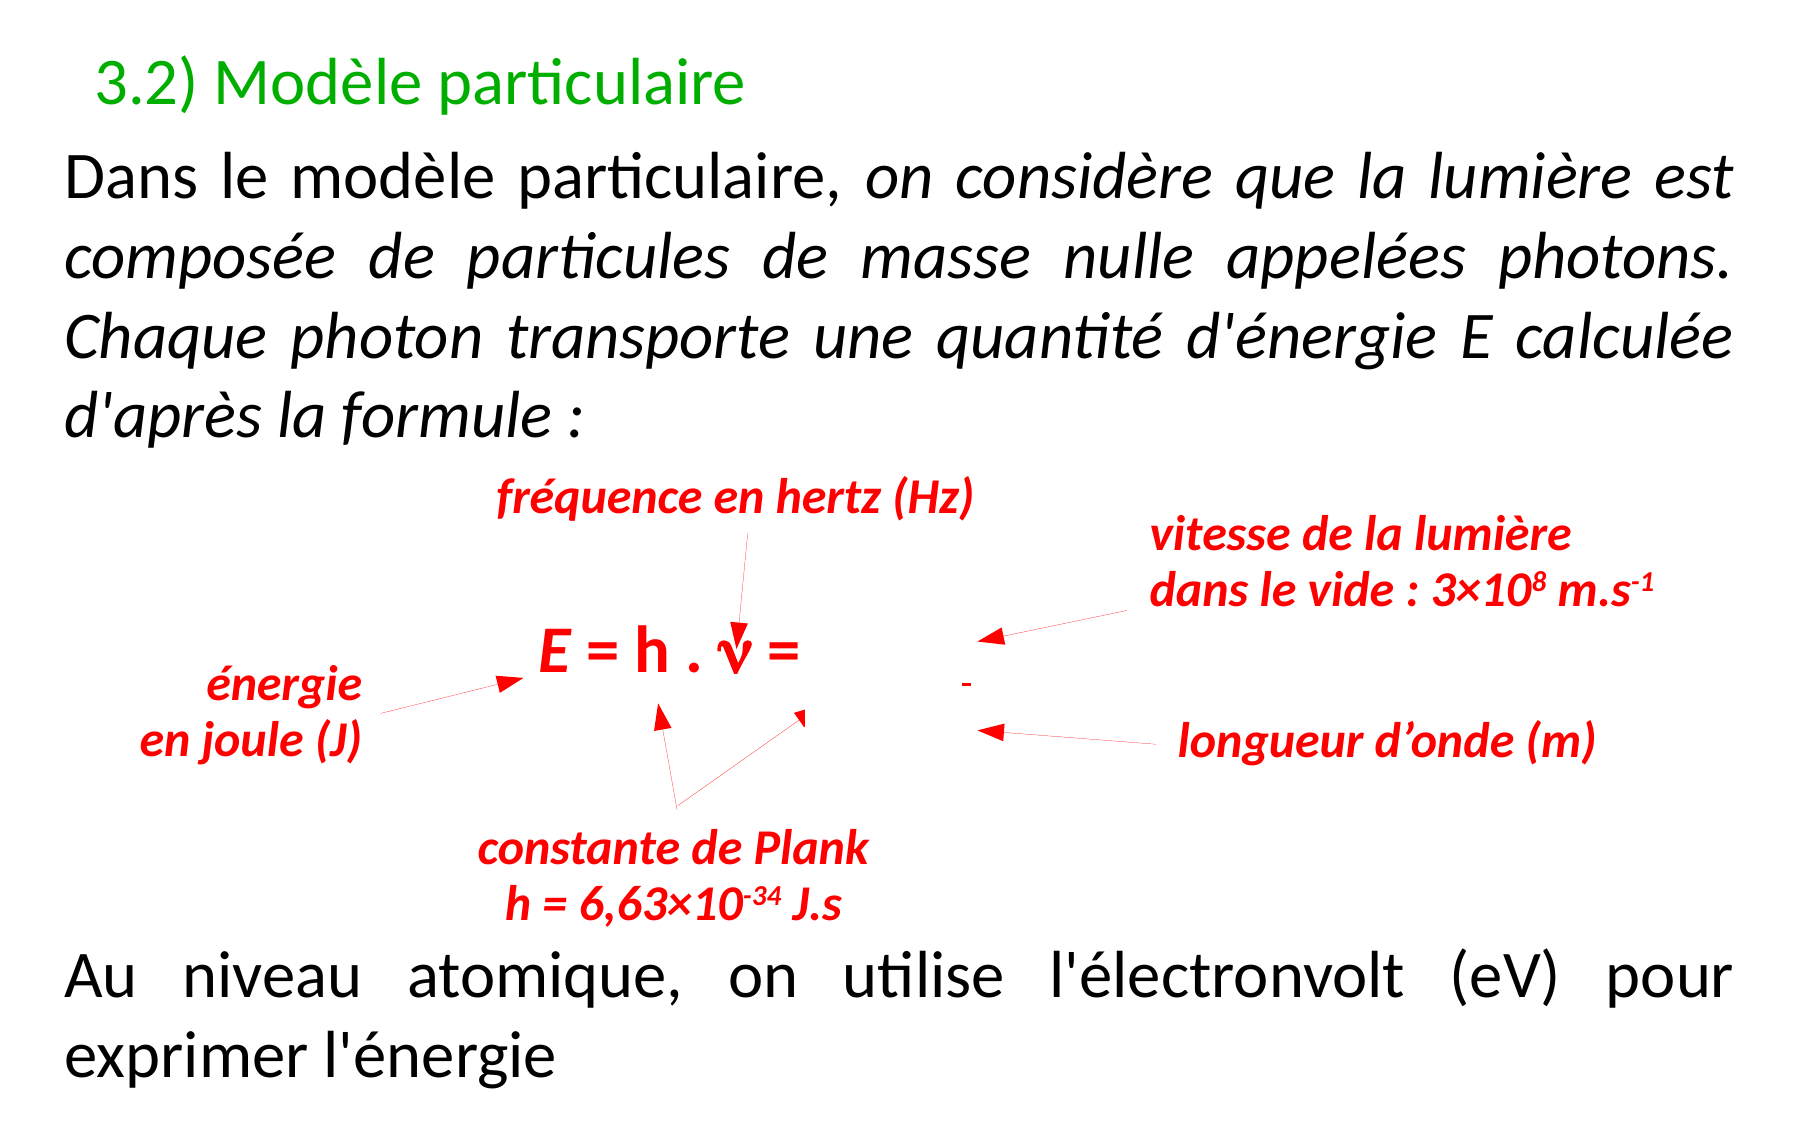

# 3.2) Modèle particulaire
Dans le modèle particulaire, on considère que la lumière est composée de particules de masse nulle appelées photons. Chaque photon transporte une quantité d'énergie E calculée d'après la formule :
Au niveau atomique, on utilise l'électronvolt (eV) pour exprimer l'énergie : 1 eV = 1,6×10-19 J
fréquence en hertz (Hz)
vitesse de la lumière
dans le vide : 3×108 m.s-1
c
l
E = h . n = h .
énergie
en joule (J)
longueur d’onde (m)
constante de Plank
h = 6,63×10-34 J.s